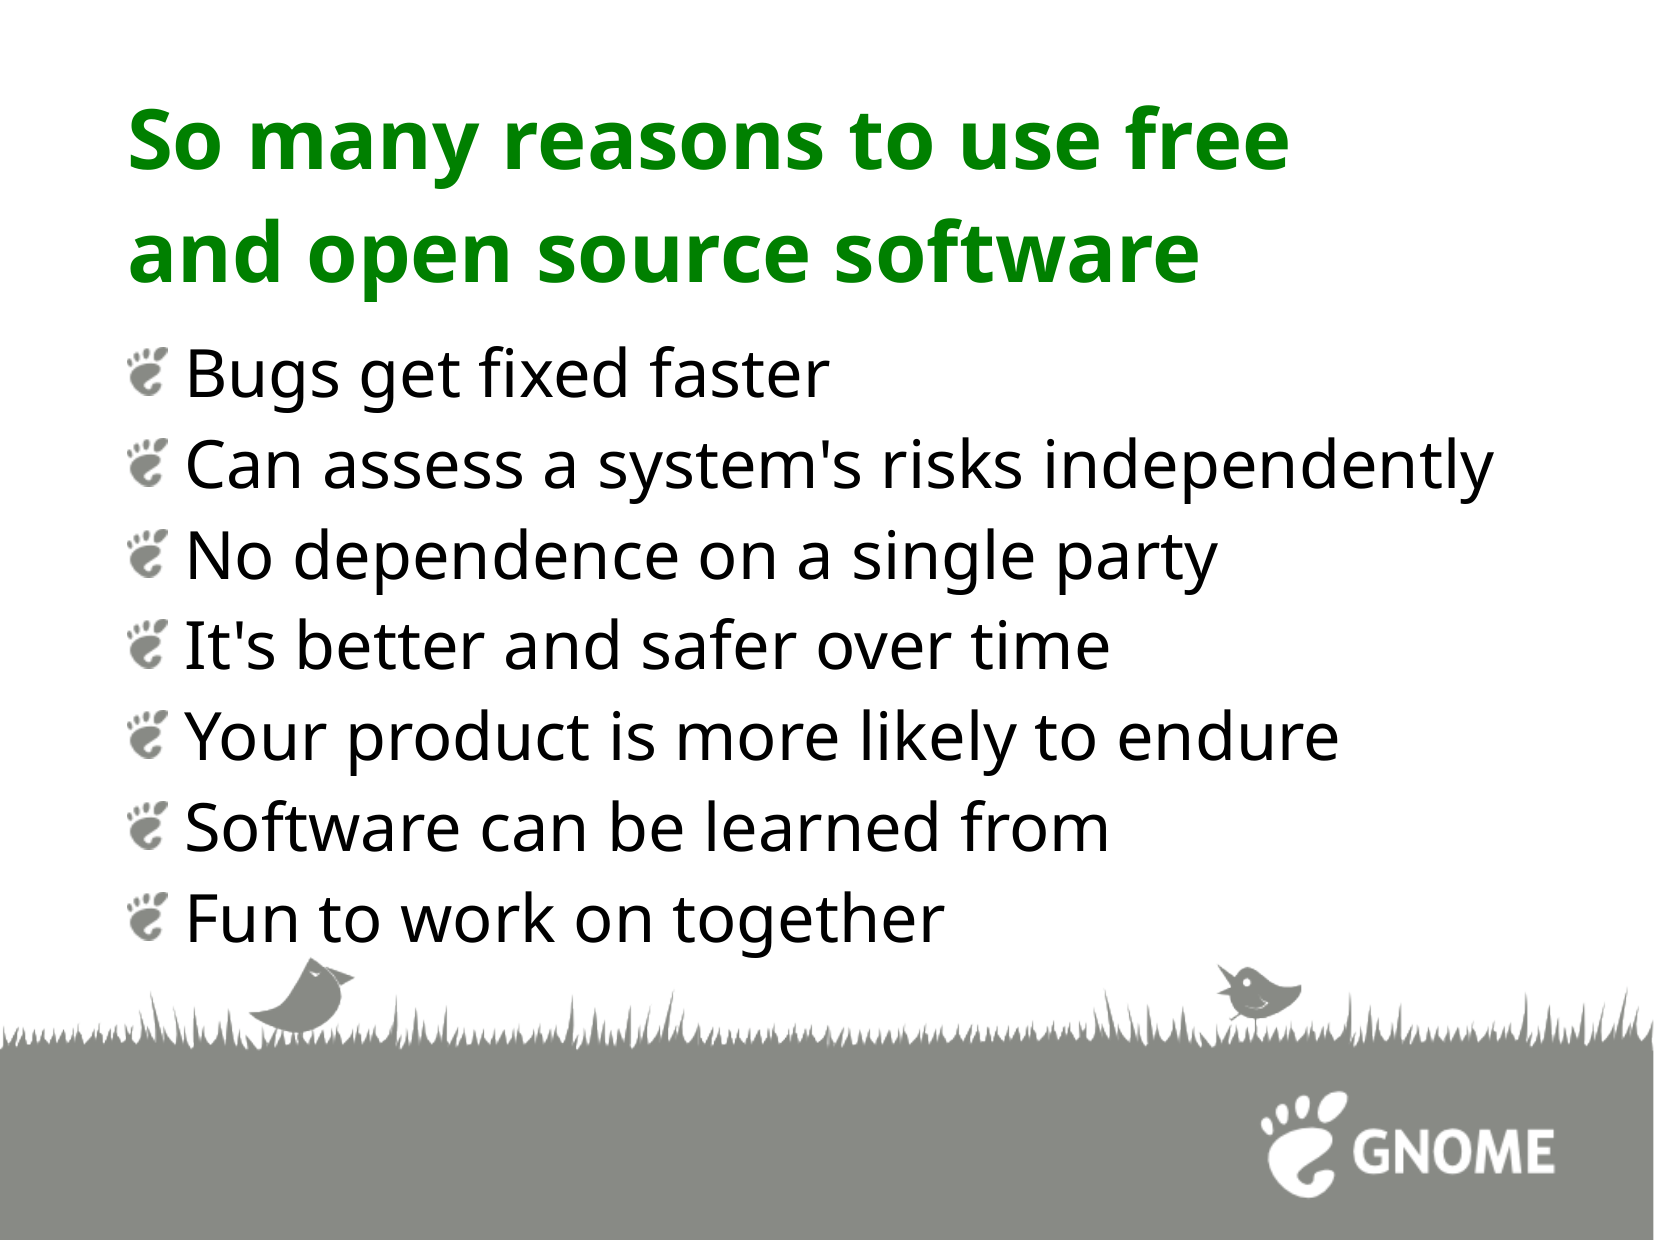

So many reasons to use free and open source software
 Bugs get fixed faster
 Can assess a system's risks independently
 No dependence on a single party
 It's better and safer over time
 Your product is more likely to endure
 Software can be learned from
 Fun to work on together